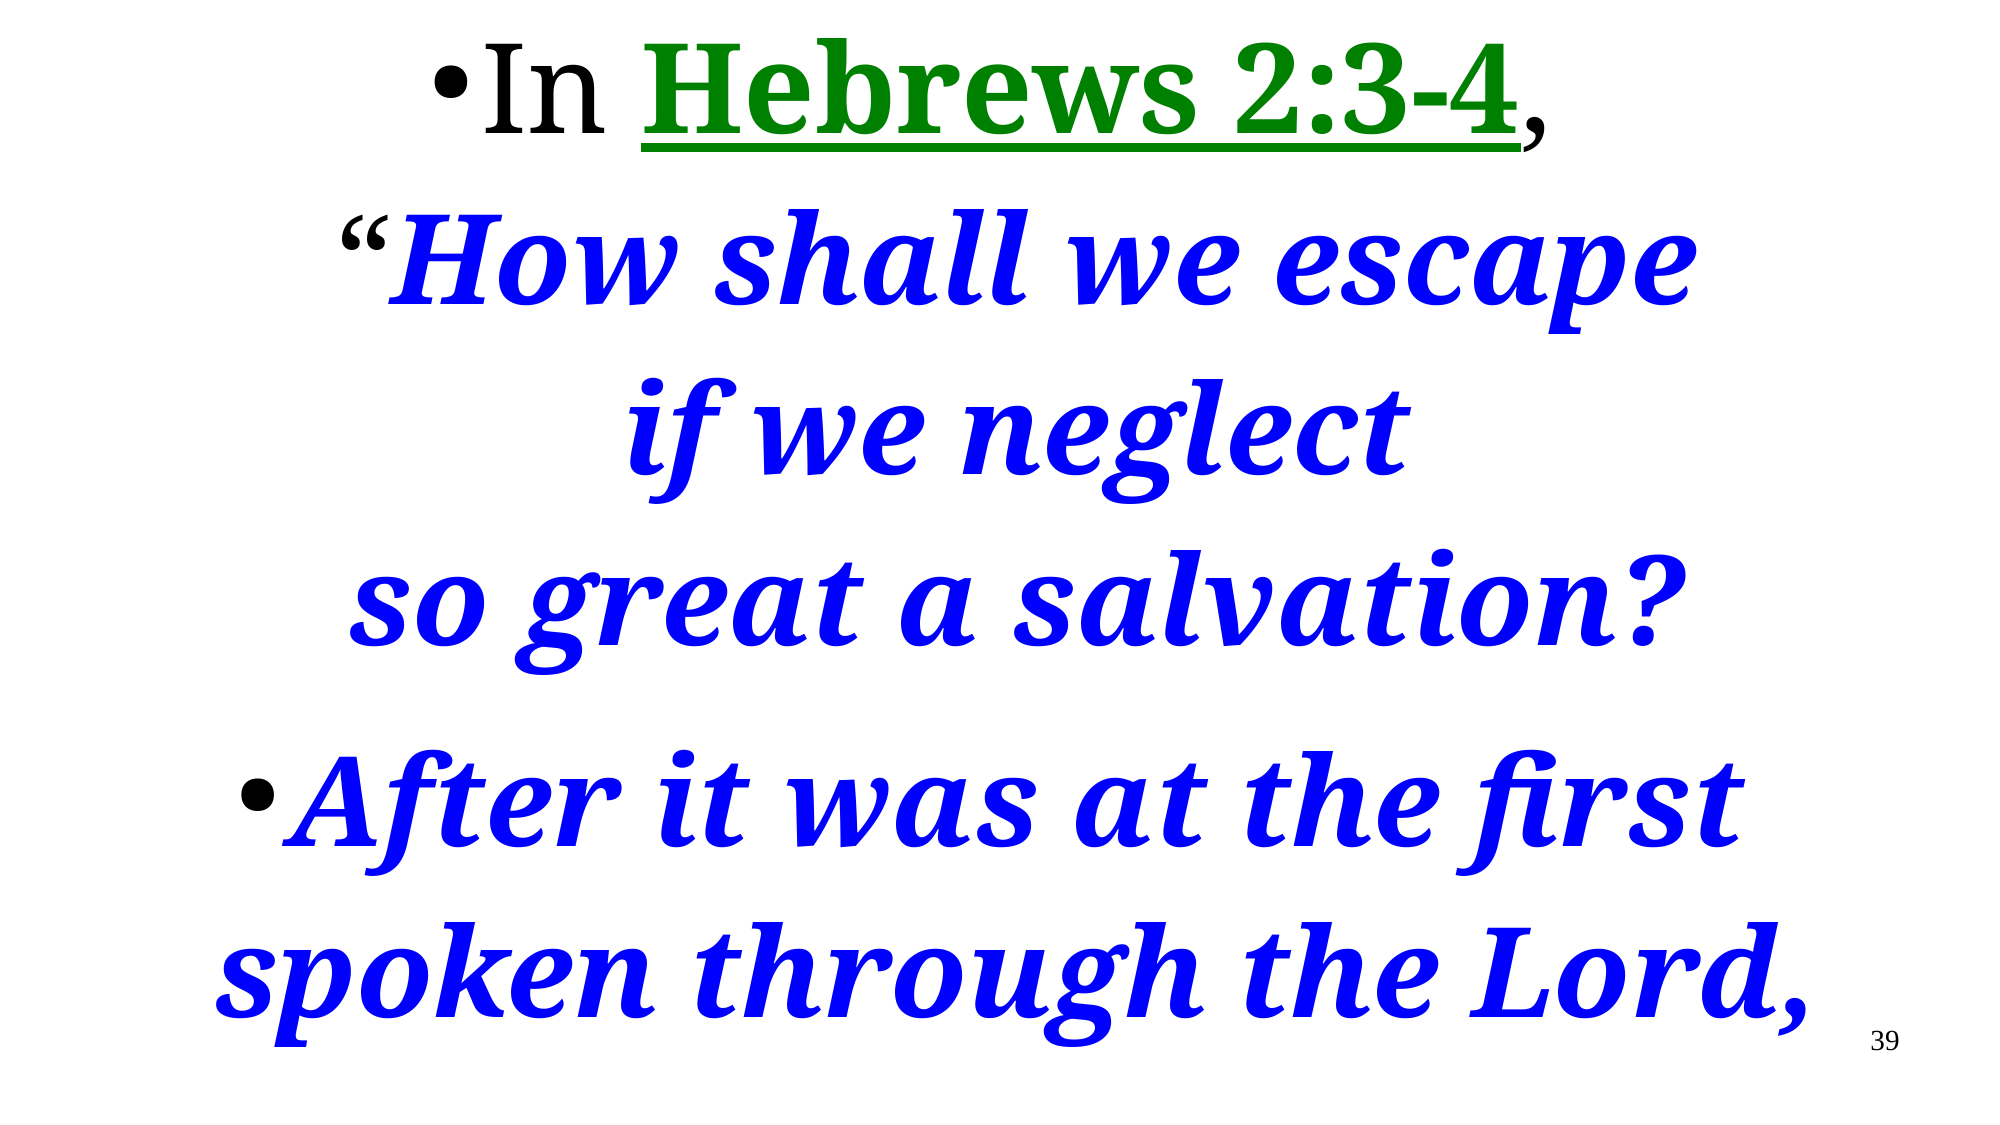

# In Hebrews 2:3-4, “How shall we escape if we neglect so great a salvation?
After it was at the first
spoken through the Lord,
39